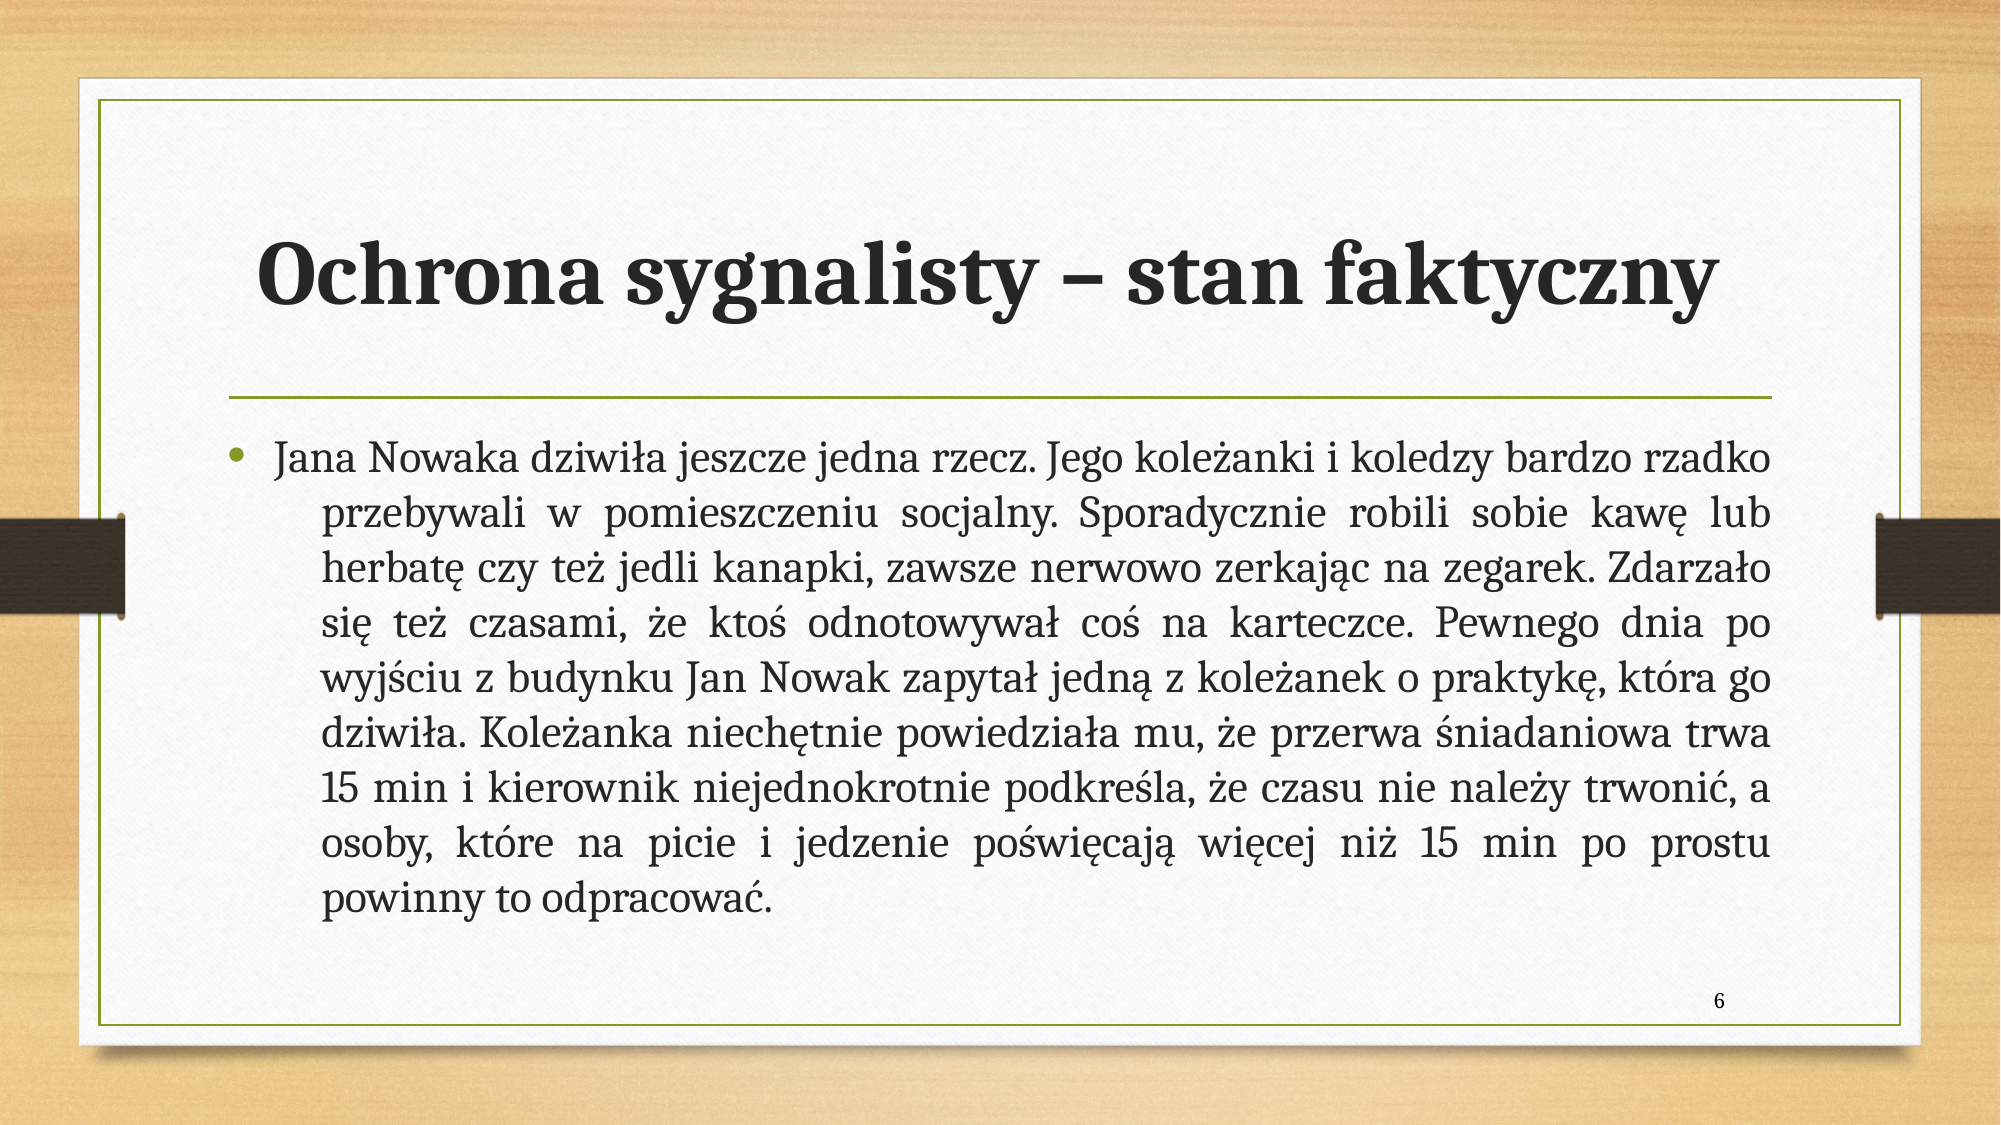

# Ochrona sygnalisty – stan faktyczny
Jana Nowaka dziwiła jeszcze jedna rzecz. Jego koleżanki i koledzy bardzo rzadko przebywali w pomieszczeniu socjalny. Sporadycznie robili sobie kawę lub herbatę czy też jedli kanapki, zawsze nerwowo zerkając na zegarek. Zdarzało się też czasami, że ktoś odnotowywał coś na karteczce. Pewnego dnia po wyjściu z budynku Jan Nowak zapytał jedną z koleżanek o praktykę, która go dziwiła. Koleżanka niechętnie powiedziała mu, że przerwa śniadaniowa trwa 15 min i kierownik niejednokrotnie podkreśla, że czasu nie należy trwonić, a osoby, które na picie i jedzenie poświęcają więcej niż 15 min po prostu powinny to odpracować.